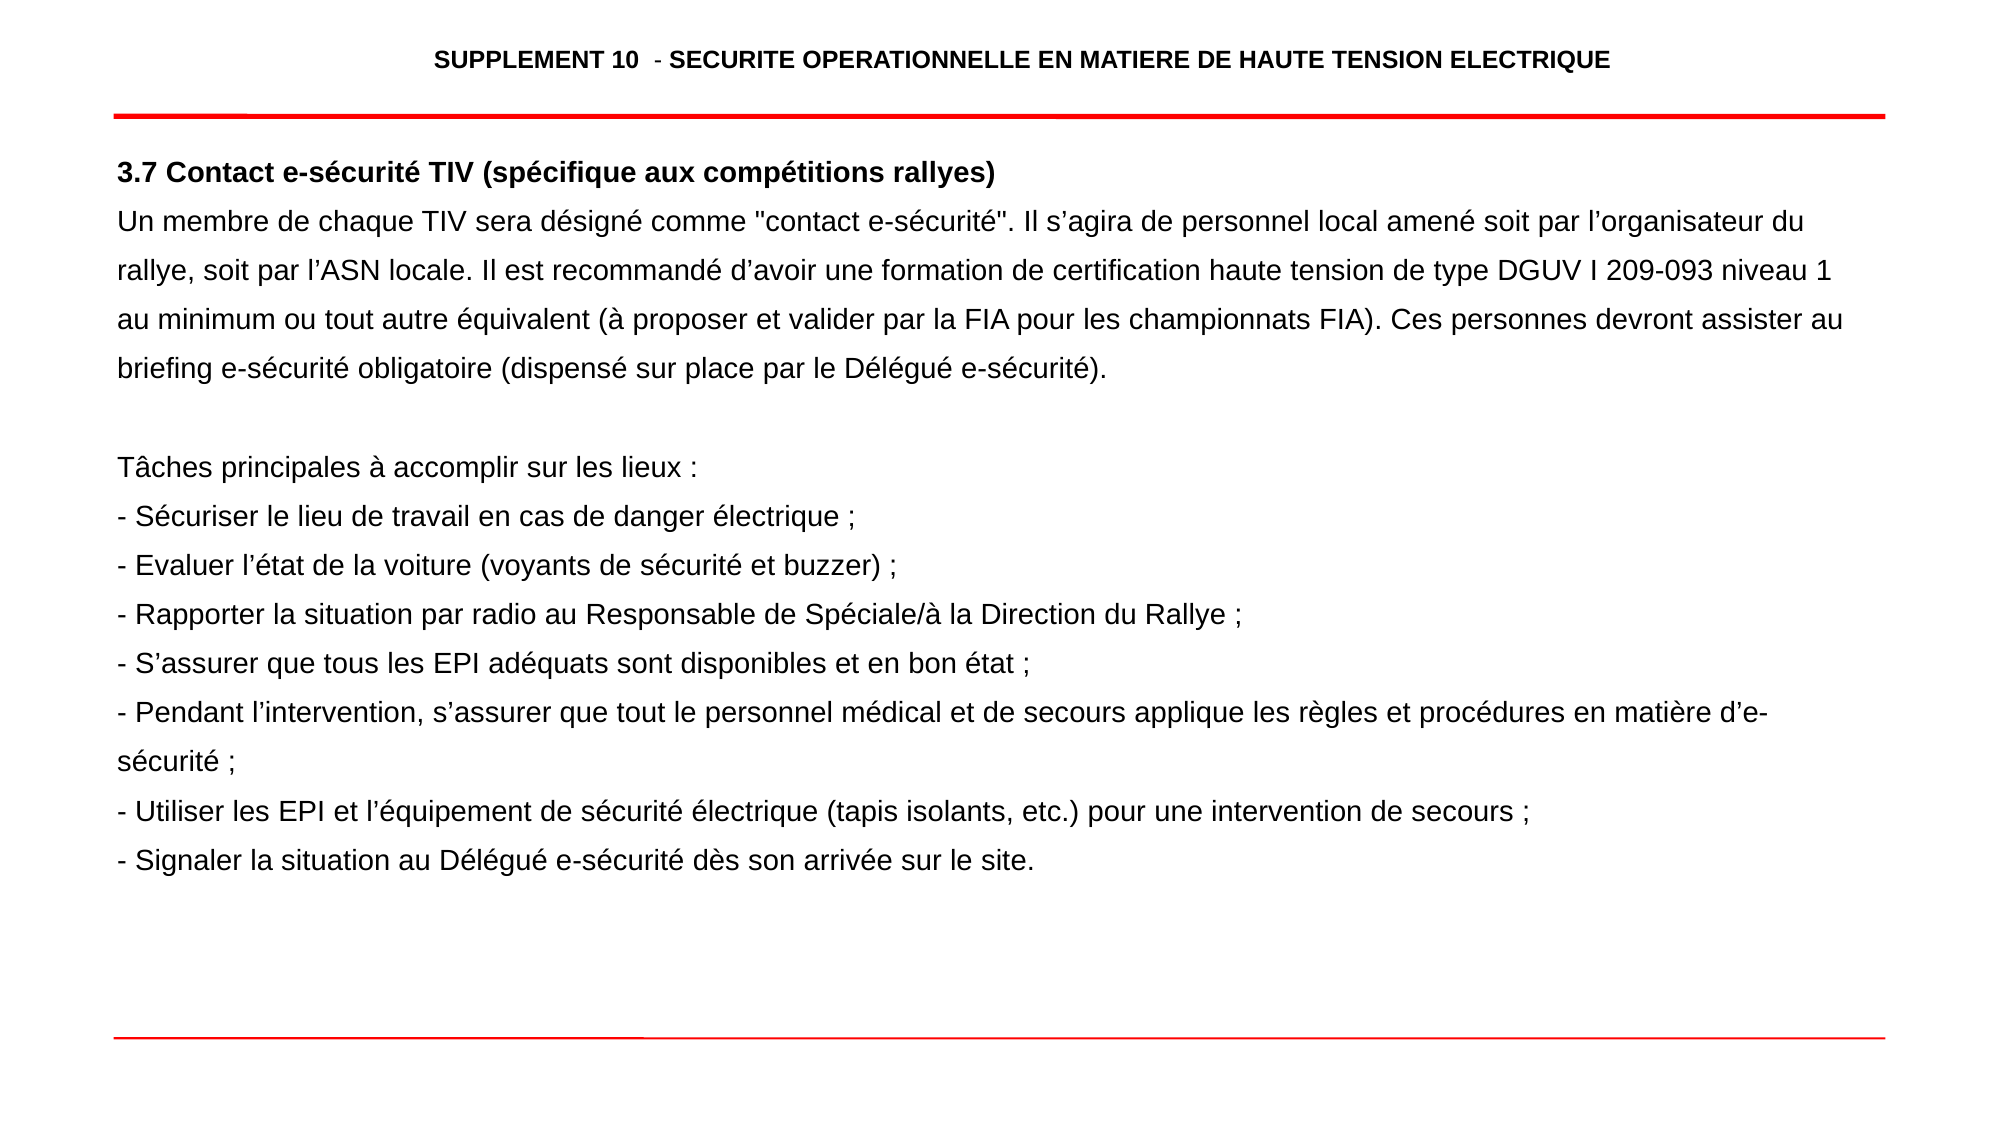

SUPPLEMENT 10 - SECURITE OPERATIONNELLE EN MATIERE DE HAUTE TENSION ELECTRIQUE
3.7 Contact e-sécurité TIV (spécifique aux compétitions rallyes)
Un membre de chaque TIV sera désigné comme "contact e-sécurité". Il s’agira de personnel local amené soit par l’organisateur du rallye, soit par l’ASN locale. Il est recommandé d’avoir une formation de certification haute tension de type DGUV I 209-093 niveau 1 au minimum ou tout autre équivalent (à proposer et valider par la FIA pour les championnats FIA). Ces personnes devront assister au briefing e-sécurité obligatoire (dispensé sur place par le Délégué e-sécurité).
Tâches principales à accomplir sur les lieux :
- Sécuriser le lieu de travail en cas de danger électrique ;
- Evaluer l’état de la voiture (voyants de sécurité et buzzer) ;
- Rapporter la situation par radio au Responsable de Spéciale/à la Direction du Rallye ;
- S’assurer que tous les EPI adéquats sont disponibles et en bon état ;
- Pendant l’intervention, s’assurer que tout le personnel médical et de secours applique les règles et procédures en matière d’e-sécurité ;
- Utiliser les EPI et l’équipement de sécurité électrique (tapis isolants, etc.) pour une intervention de secours ;
- Signaler la situation au Délégué e-sécurité dès son arrivée sur le site.